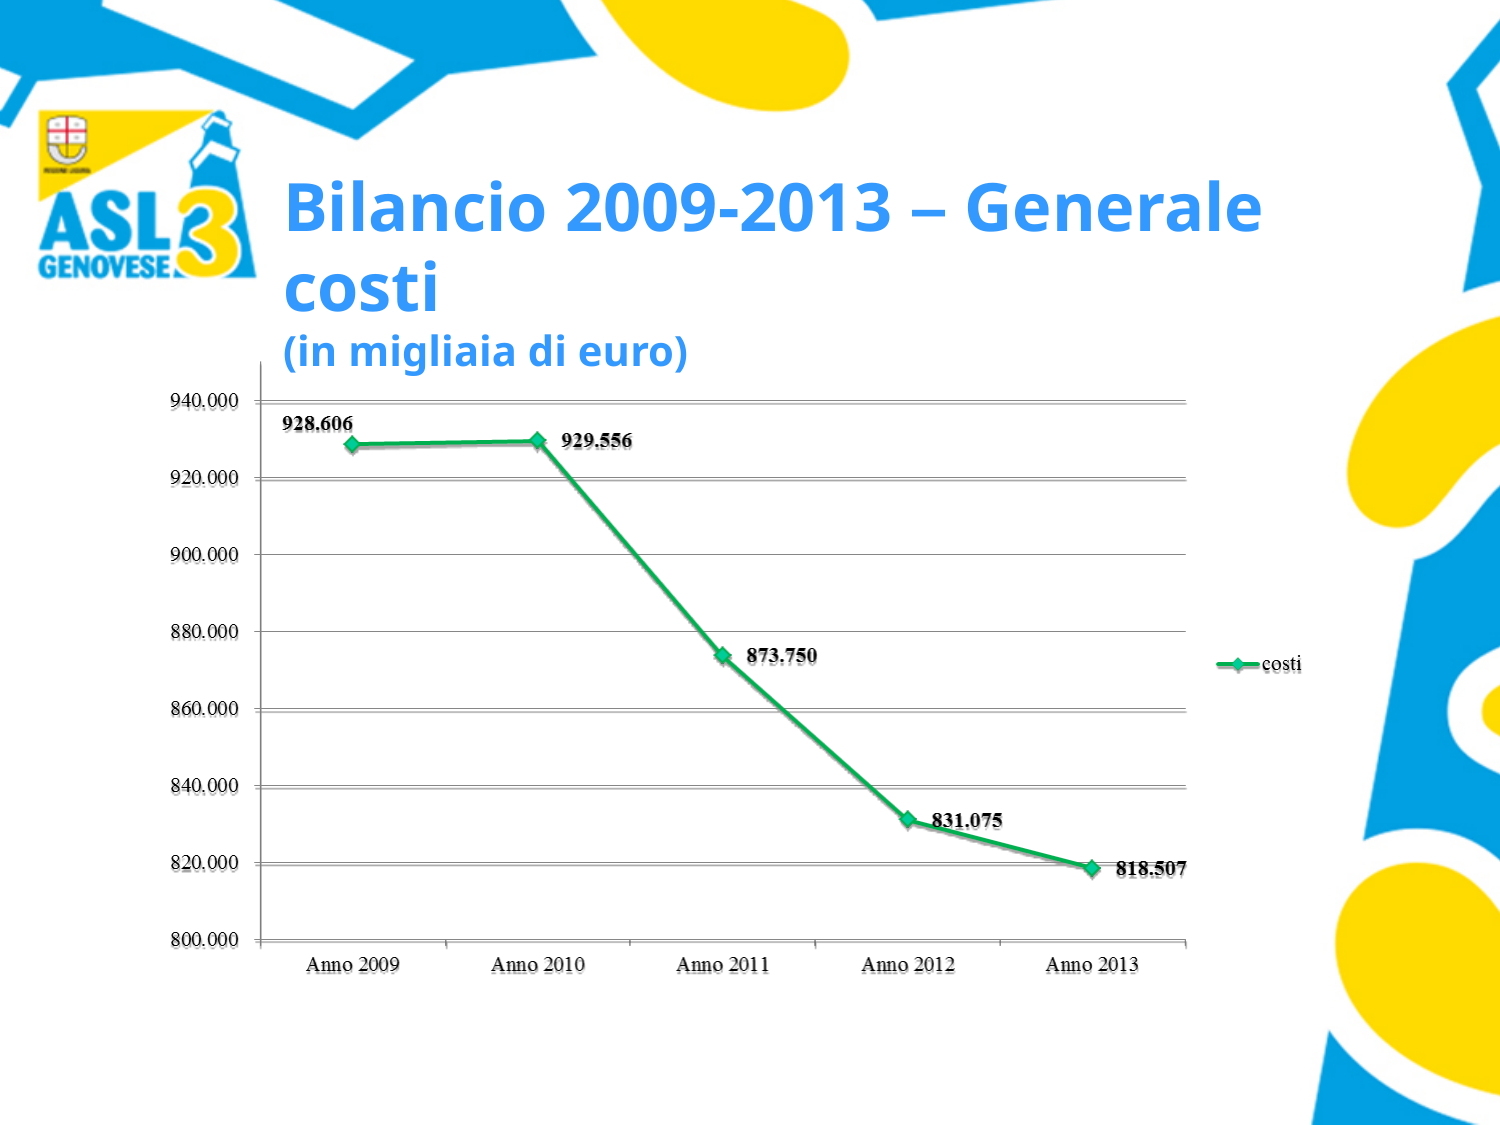

# Bilancio 2009-2013 – Generale costi (in migliaia di euro)